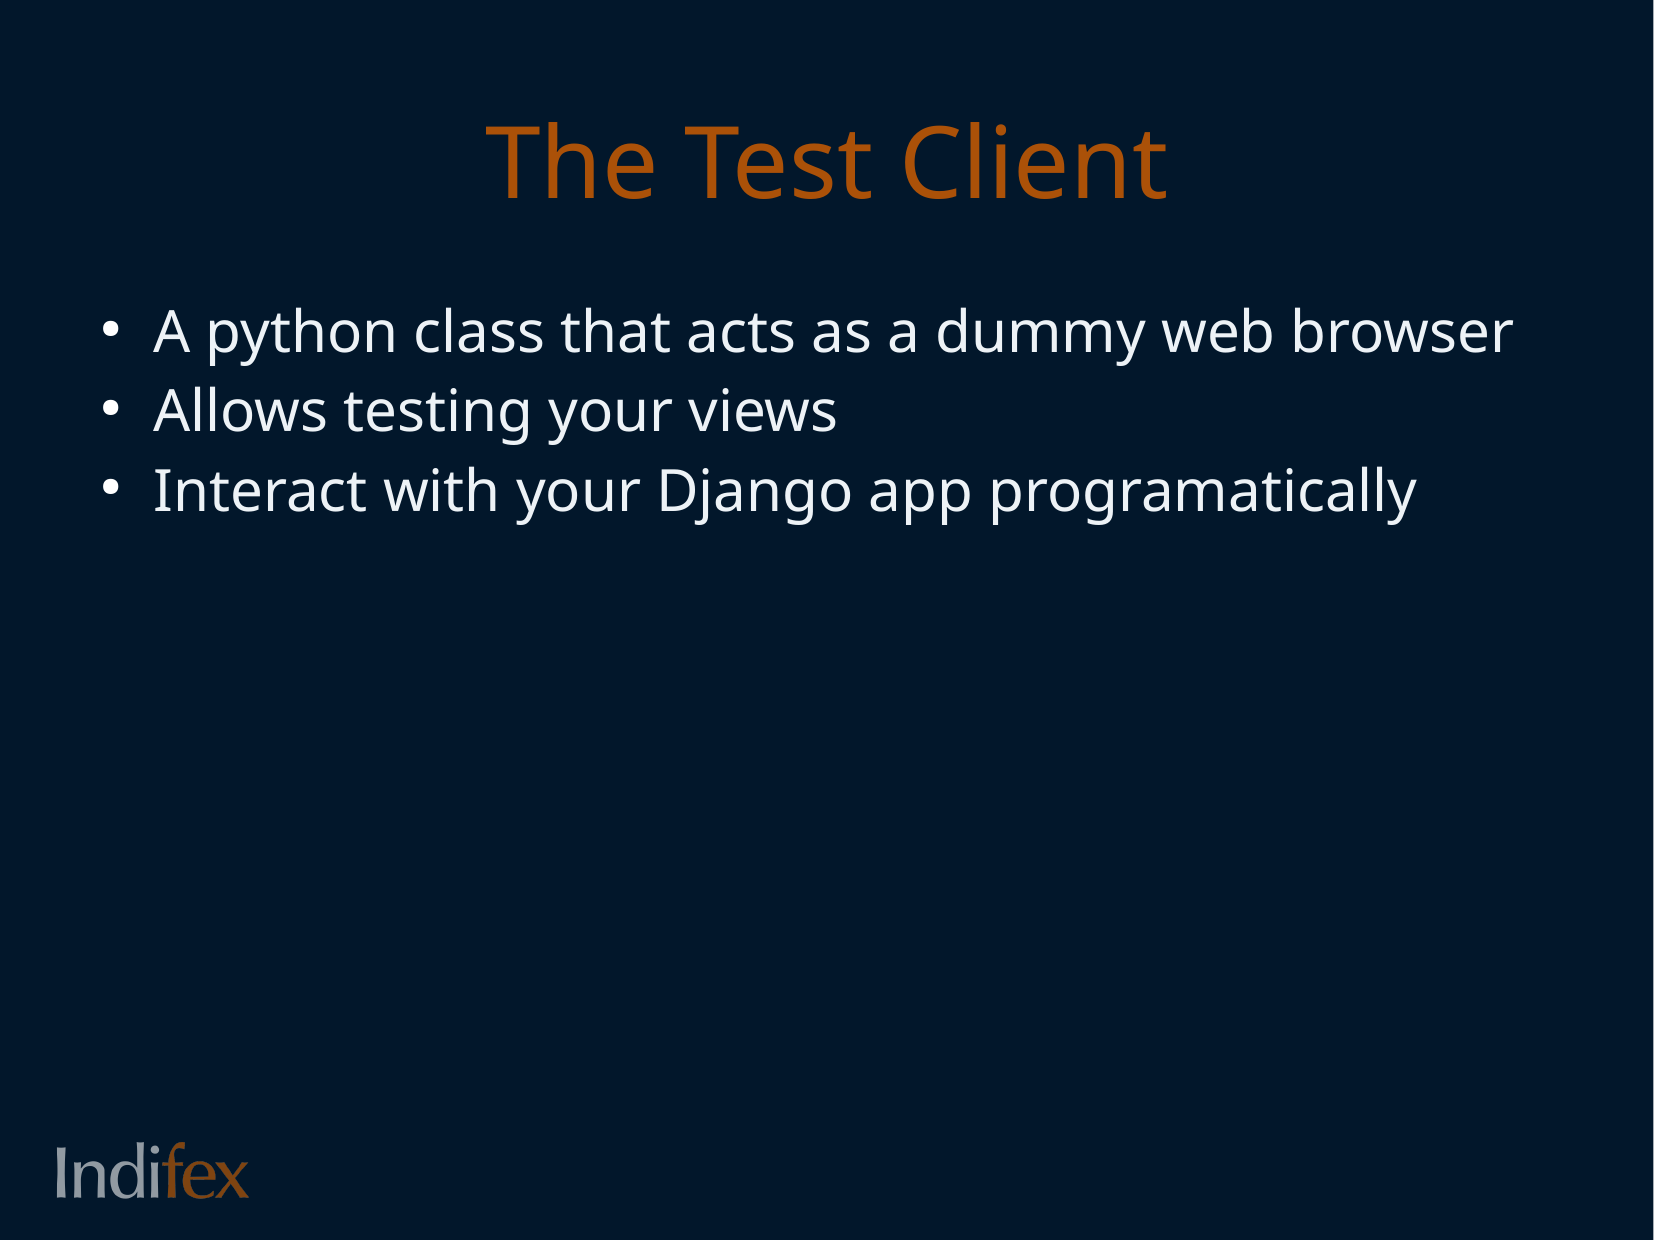

# The Test Client
A python class that acts as a dummy web browser
Allows testing your views
Interact with your Django app programatically